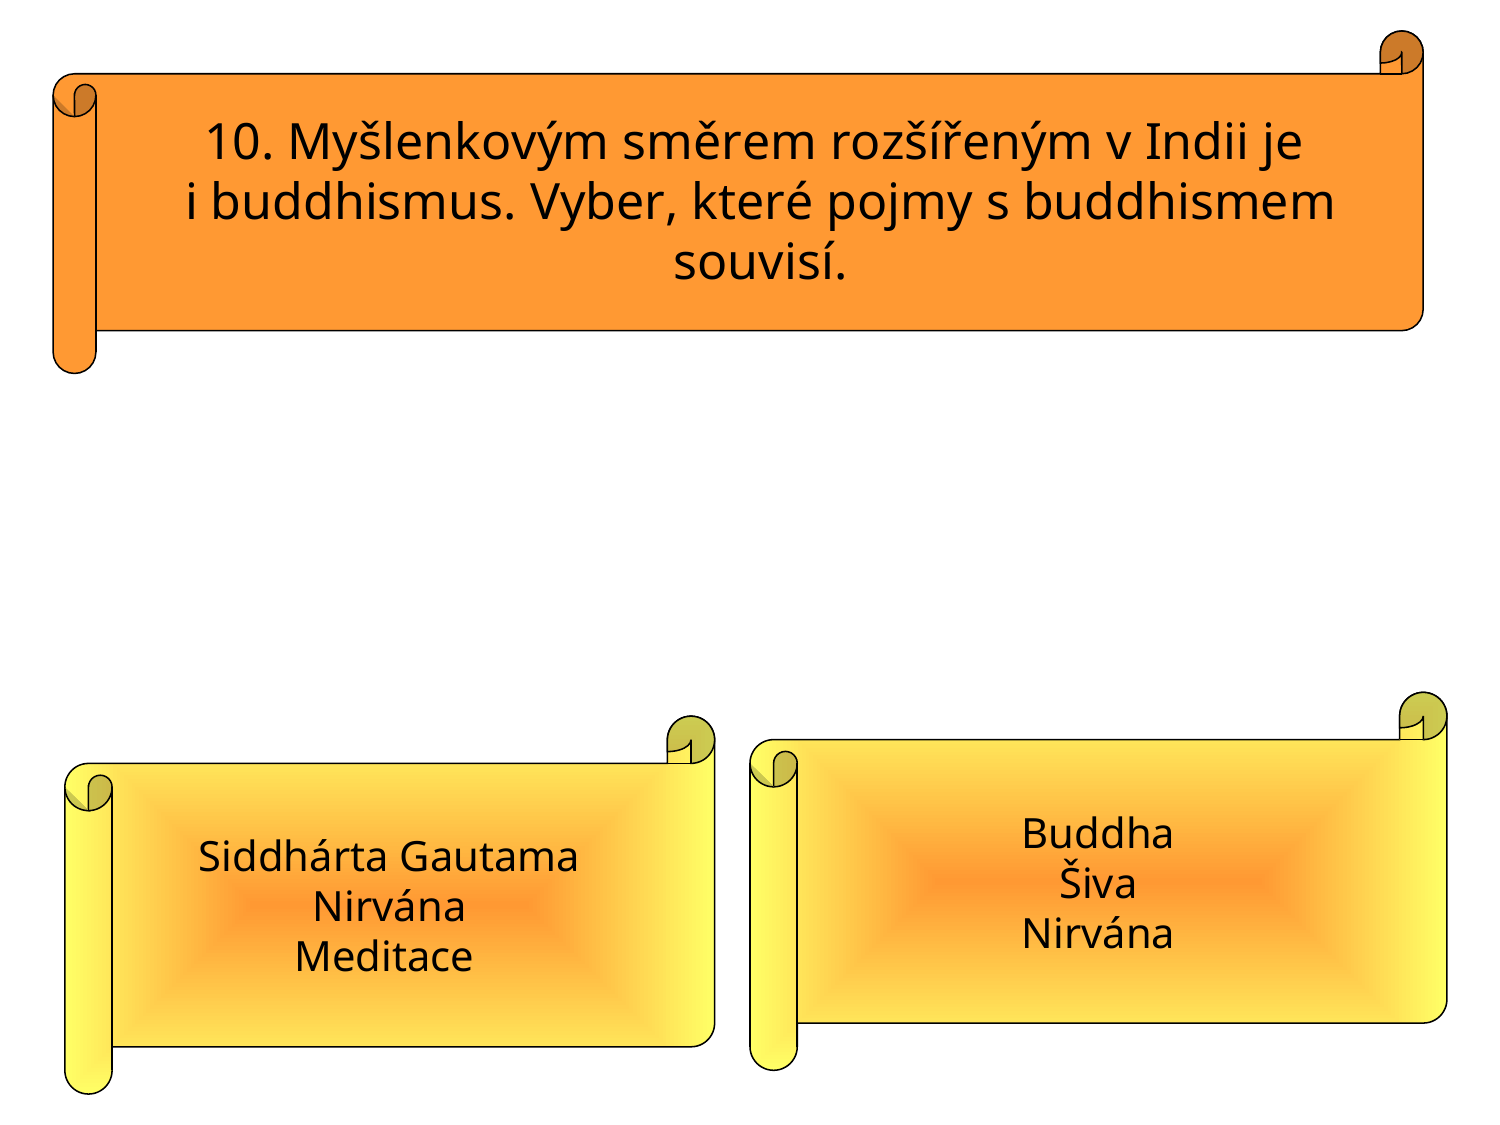

10. Myšlenkovým směrem rozšířeným v Indii je
i buddhismus. Vyber, které pojmy s buddhismem souvisí.
Buddha
Šiva
Nirvána
Siddhárta Gautama
Nirvána
Meditace